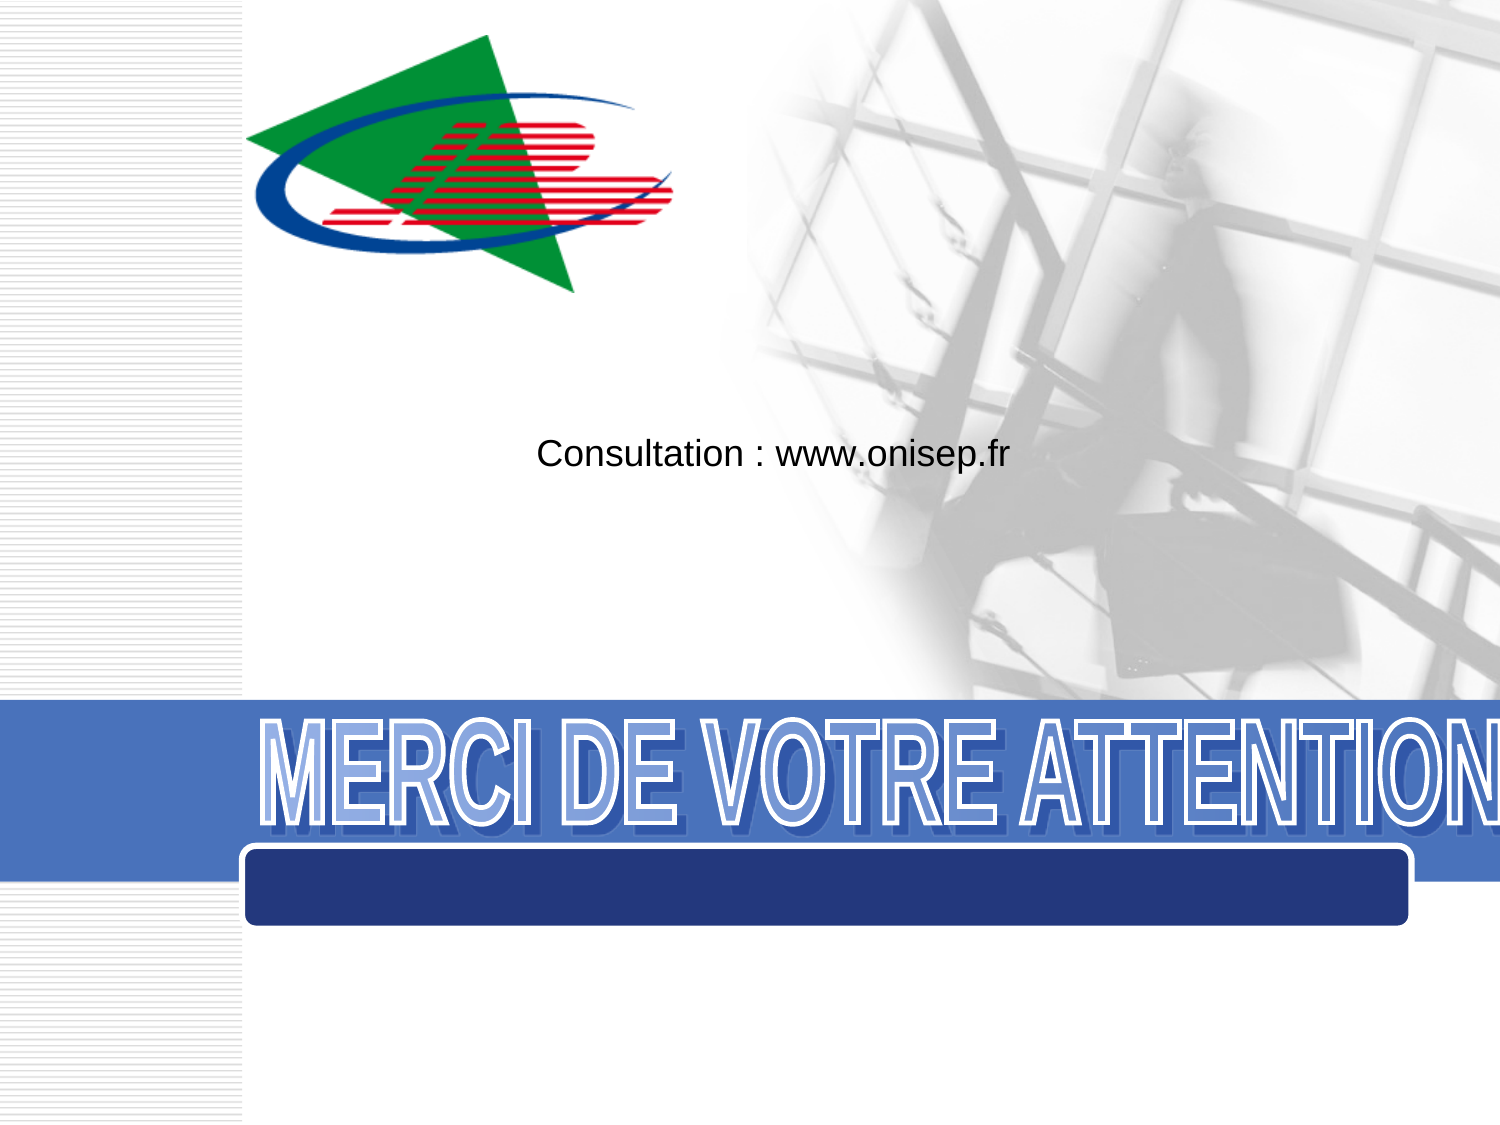

Consultation : www.onisep.fr
MERCI DE VOTRE ATTENTION